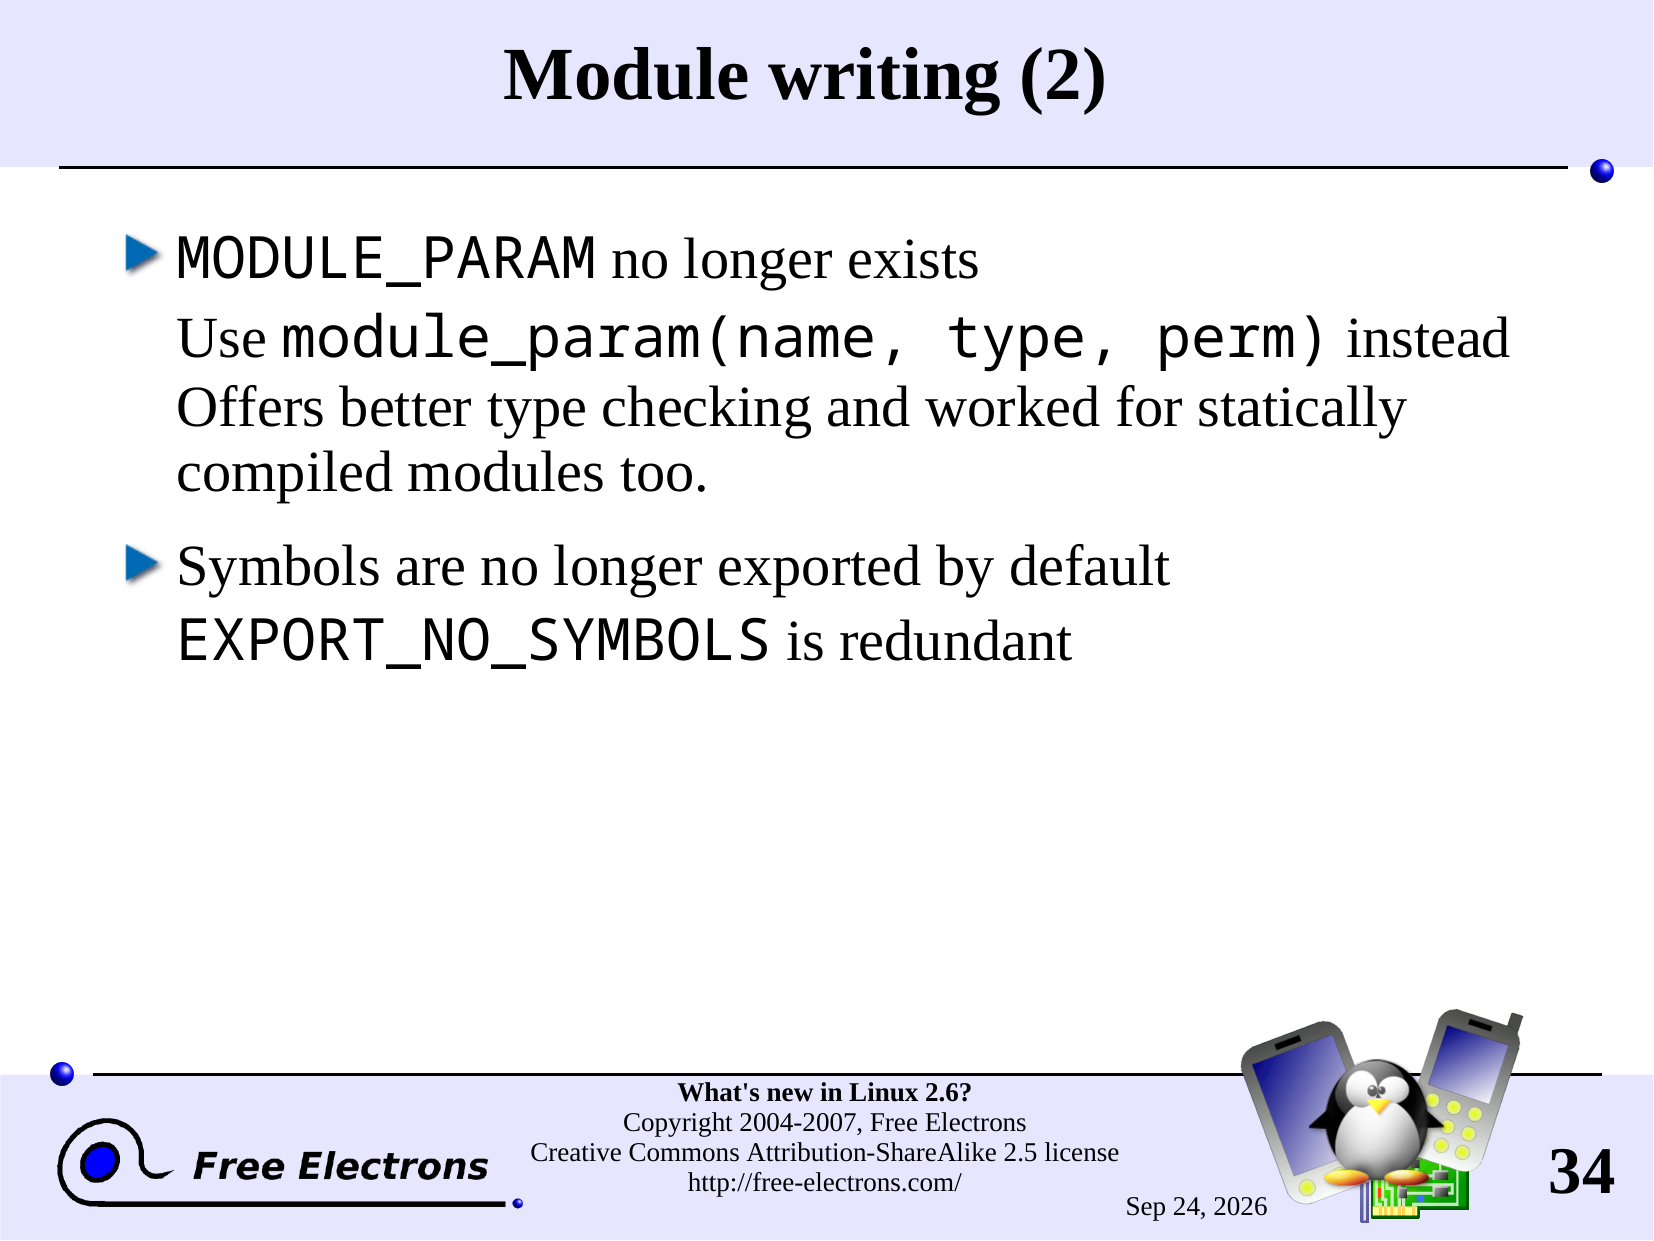

# Module writing (2)
MODULE_PARAM no longer exists
Use module_param(name, type, perm) instead
Offers better type checking and worked for statically compiled modules too.
Symbols are no longer exported by default
EXPORT_NO_SYMBOLS is redundant